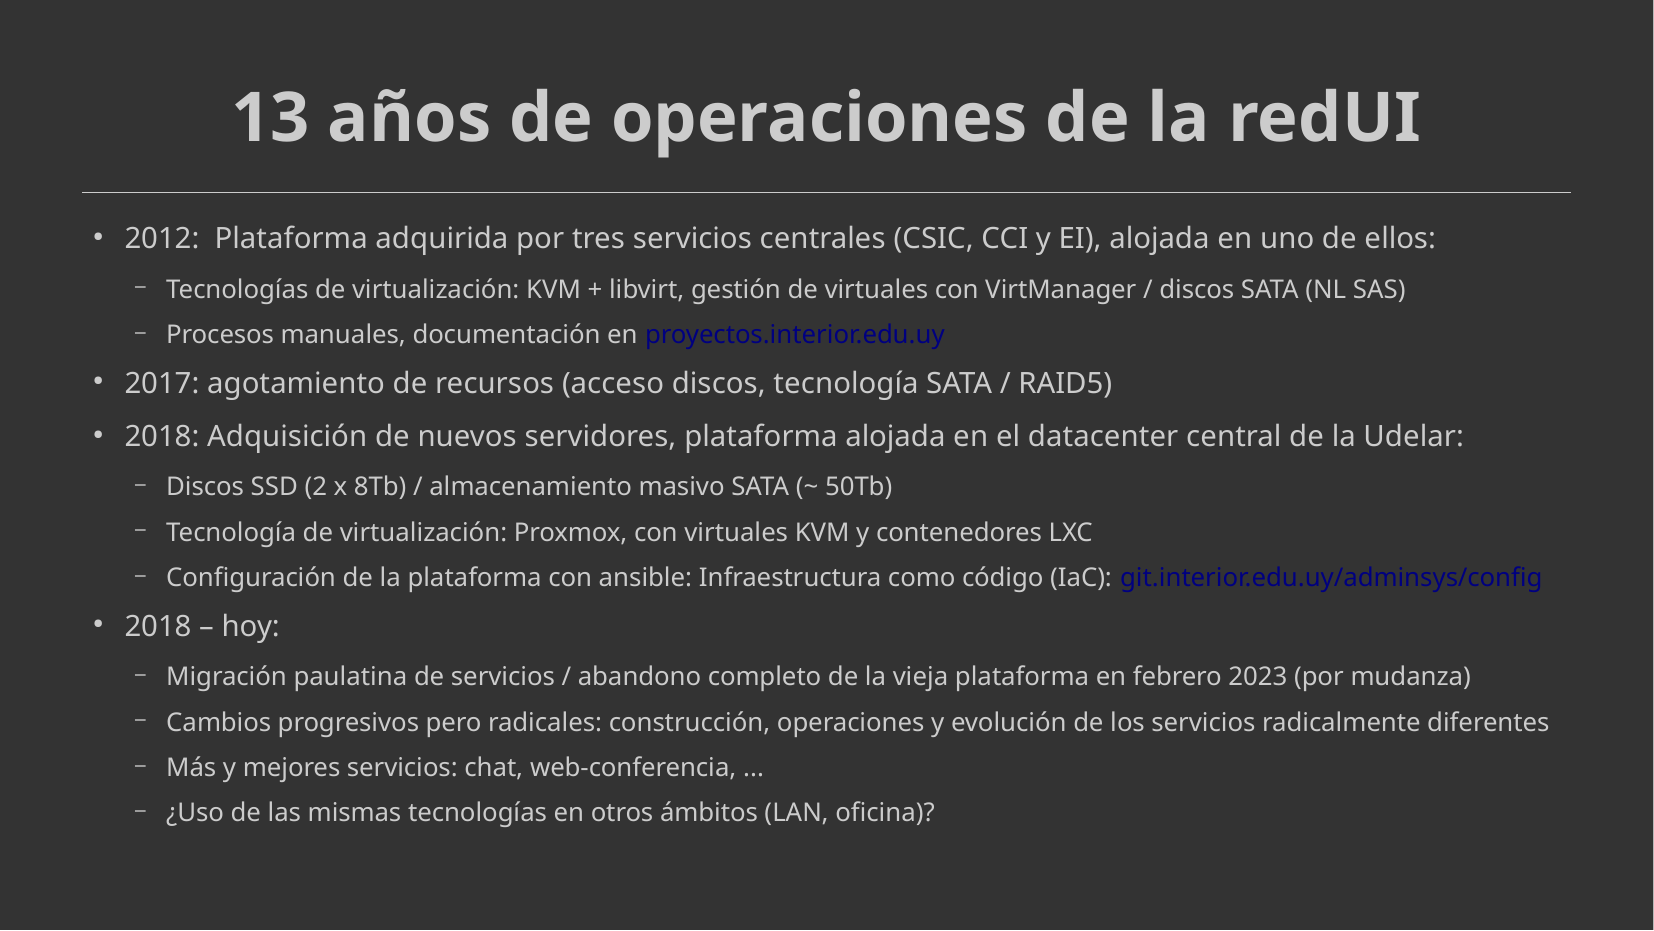

# 13 años de operaciones de la redUI
2012: Plataforma adquirida por tres servicios centrales (CSIC, CCI y EI), alojada en uno de ellos:
Tecnologías de virtualización: KVM + libvirt, gestión de virtuales con VirtManager / discos SATA (NL SAS)
Procesos manuales, documentación en proyectos.interior.edu.uy
2017: agotamiento de recursos (acceso discos, tecnología SATA / RAID5)
2018: Adquisición de nuevos servidores, plataforma alojada en el datacenter central de la Udelar:
Discos SSD (2 x 8Tb) / almacenamiento masivo SATA (~ 50Tb)
Tecnología de virtualización: Proxmox, con virtuales KVM y contenedores LXC
Configuración de la plataforma con ansible: Infraestructura como código (IaC): git.interior.edu.uy/adminsys/config
2018 – hoy:
Migración paulatina de servicios / abandono completo de la vieja plataforma en febrero 2023 (por mudanza)
Cambios progresivos pero radicales: construcción, operaciones y evolución de los servicios radicalmente diferentes
Más y mejores servicios: chat, web-conferencia, ...
¿Uso de las mismas tecnologías en otros ámbitos (LAN, oficina)?